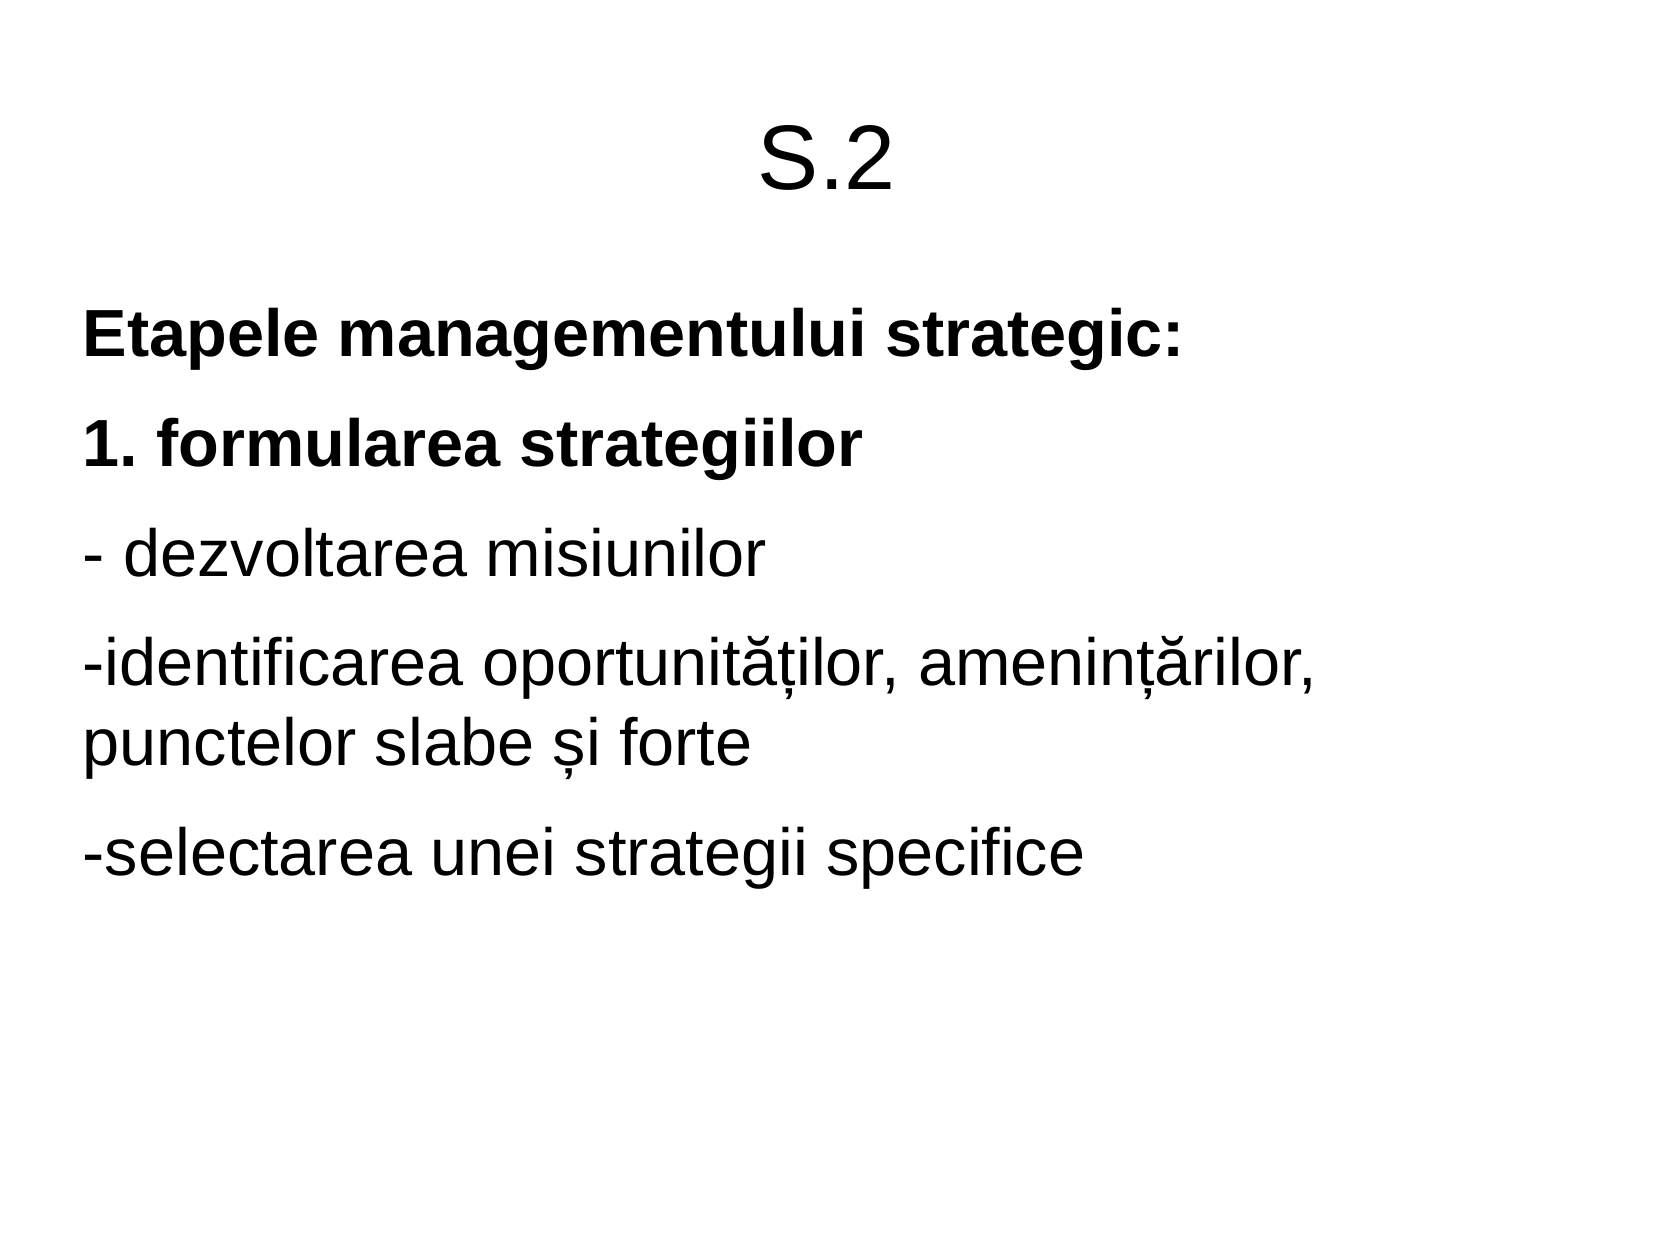

# S.2
Etapele managementului strategic:
1. formularea strategiilor
- dezvoltarea misiunilor
-identificarea oportunităților, amenințărilor, punctelor slabe și forte
-selectarea unei strategii specifice